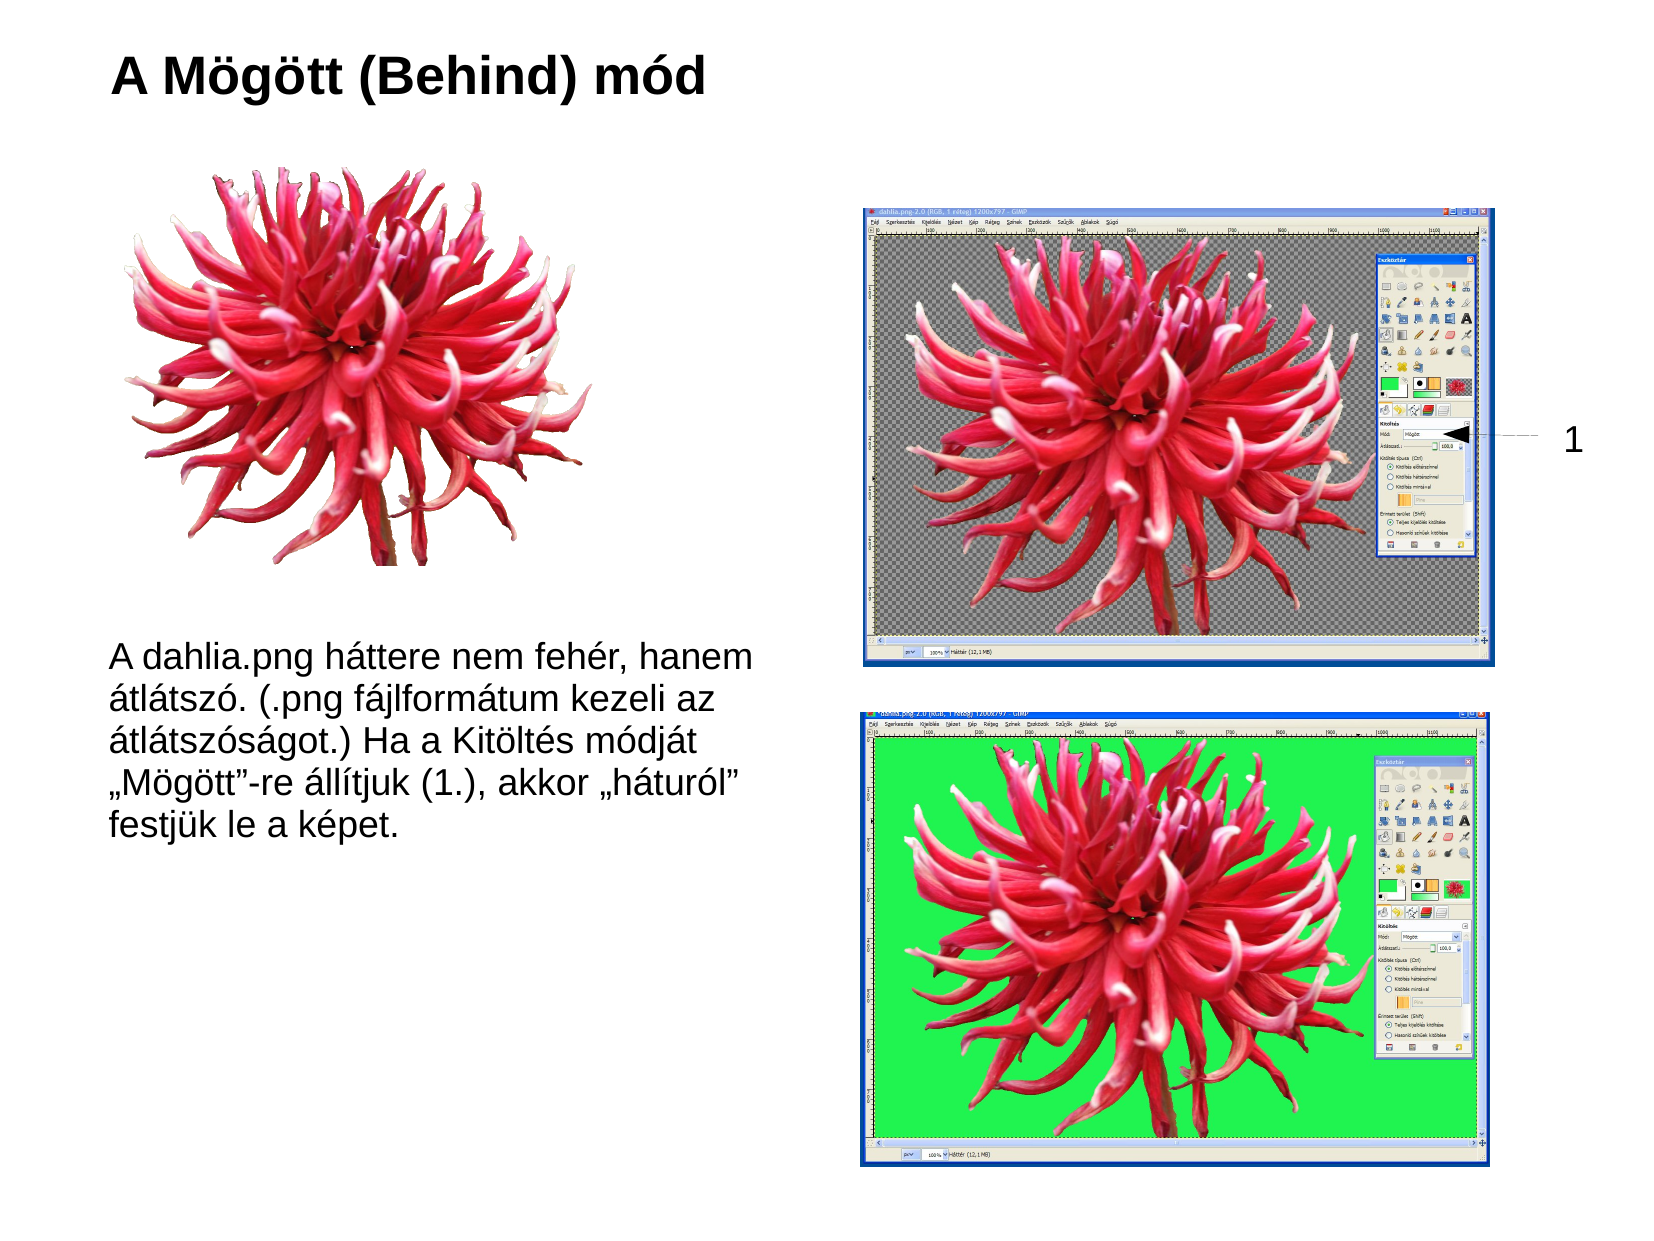

A Mögött (Behind) mód
1
A dahlia.png háttere nem fehér, hanem
átlátszó. (.png fájlformátum kezeli az
átlátszóságot.) Ha a Kitöltés módját
„Mögött”-re állítjuk (1.), akkor „háturól”
festjük le a képet.